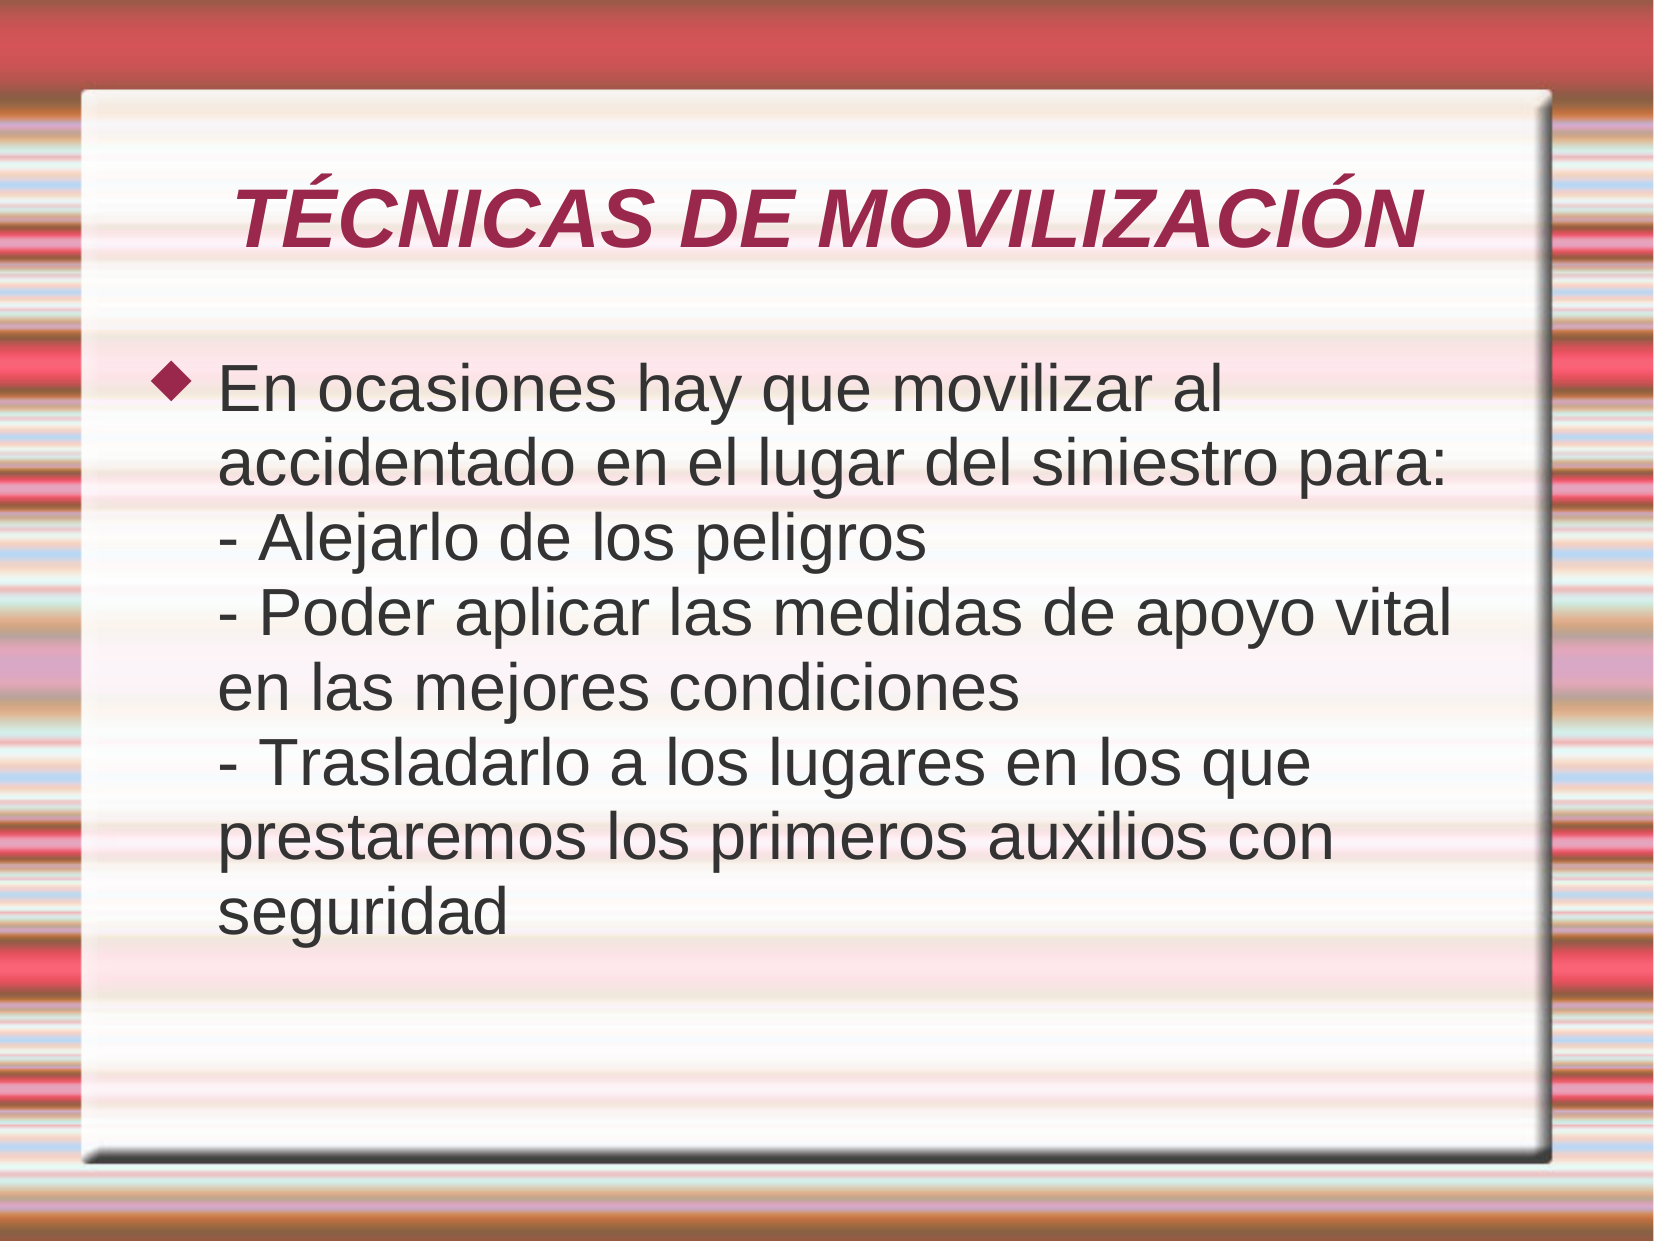

# TÉCNICAS DE MOVILIZACIÓN
En ocasiones hay que movilizar al accidentado en el lugar del siniestro para:
- Alejarlo de los peligros
- Poder aplicar las medidas de apoyo vital en las mejores condiciones
- Trasladarlo a los lugares en los que prestaremos los primeros auxilios con seguridad